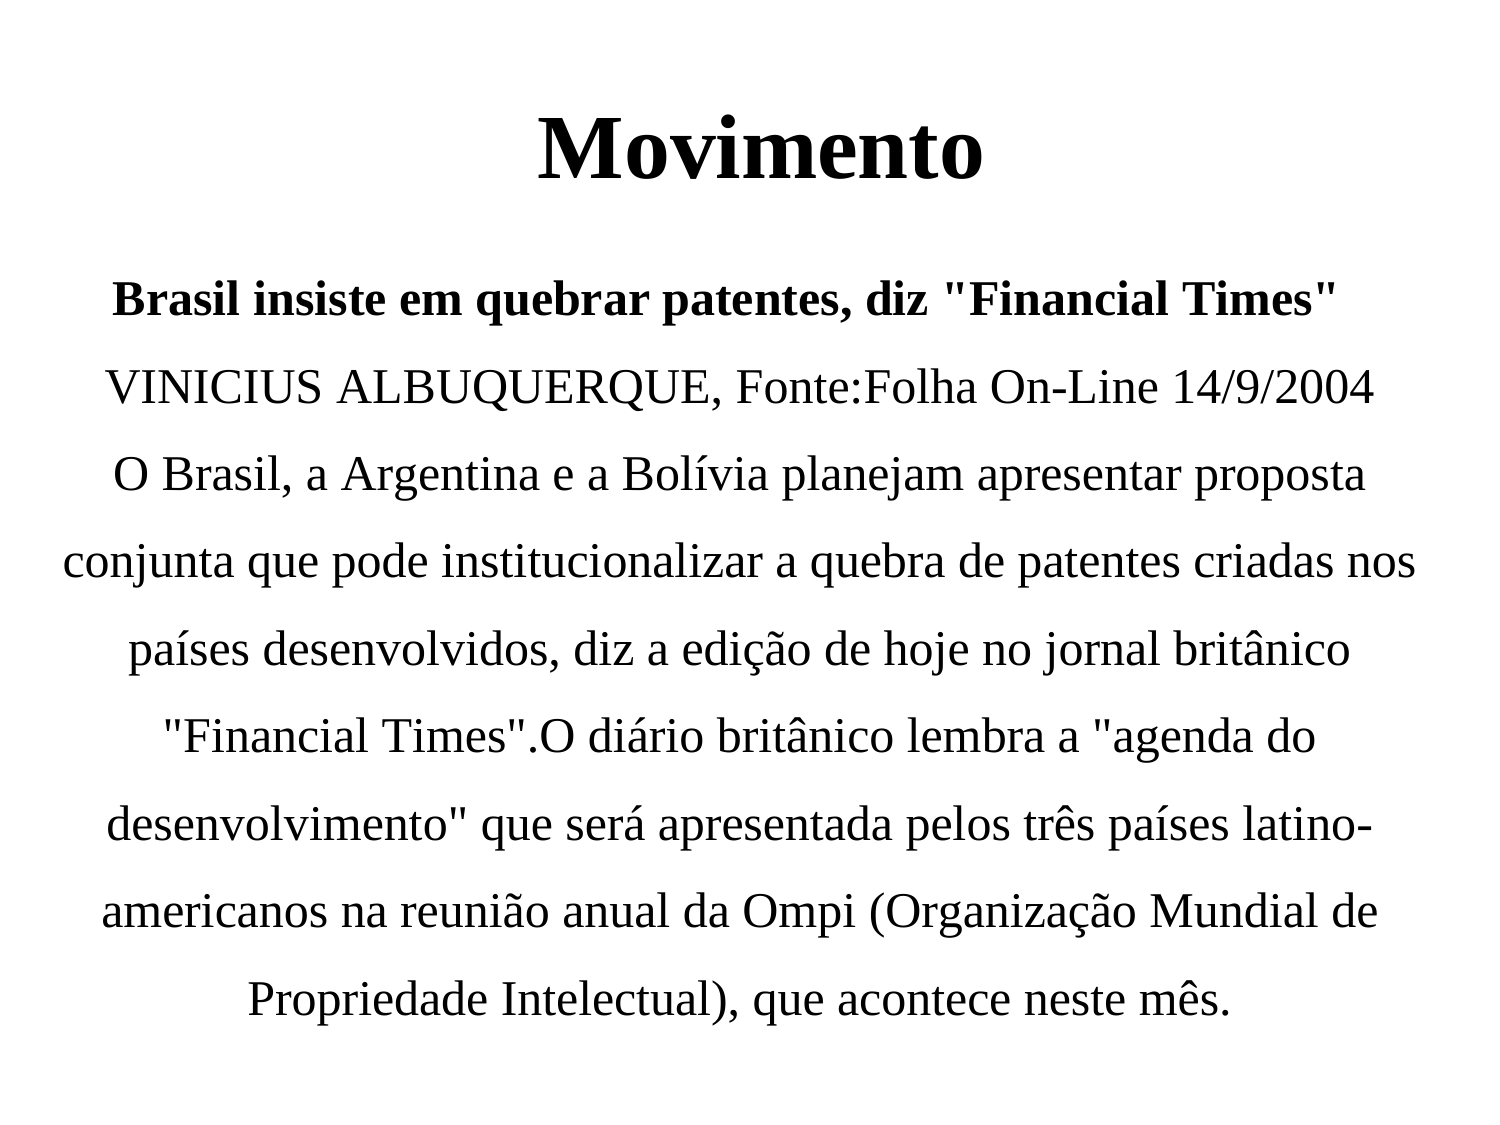

# Movimento
Brasil insiste em quebrar patentes, diz "Financial Times"
VINICIUS ALBUQUERQUE, Fonte:Folha On-Line 14/9/2004
O Brasil, a Argentina e a Bolívia planejam apresentar proposta conjunta que pode institucionalizar a quebra de patentes criadas nos países desenvolvidos, diz a edição de hoje no jornal britânico "Financial Times".O diário britânico lembra a "agenda do desenvolvimento" que será apresentada pelos três países latino-americanos na reunião anual da Ompi (Organização Mundial de Propriedade Intelectual), que acontece neste mês.